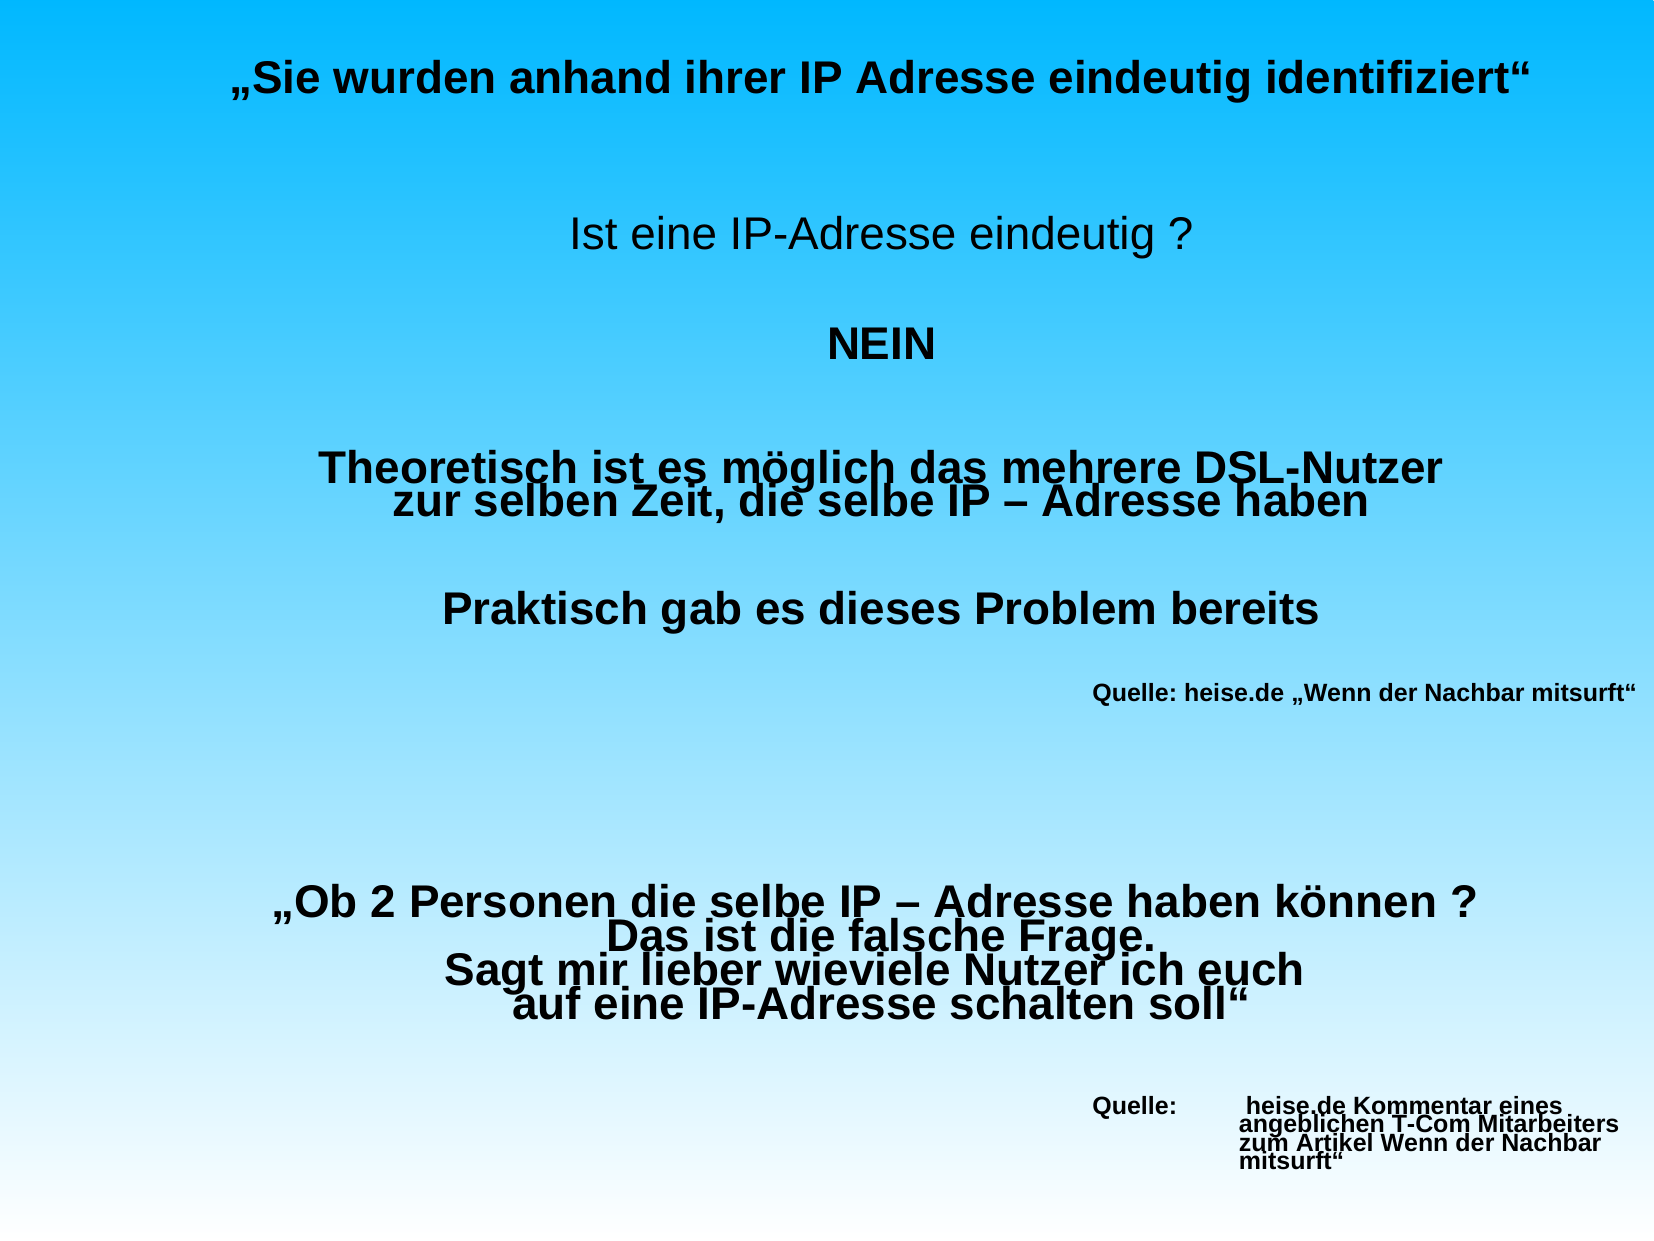

„Sie wurden anhand ihrer IP Adresse eindeutig identifiziert“
Ist eine IP-Adresse eindeutig ?
NEIN
Theoretisch ist es möglich das mehrere DSL-Nutzer
zur selben Zeit, die selbe IP – Adresse haben
Praktisch gab es dieses Problem bereits
Quelle: heise.de „Wenn der Nachbar mitsurft“
„Ob 2 Personen die selbe IP – Adresse haben können ?
Das ist die falsche Frage.
Sagt mir lieber wieviele Nutzer ich euch
auf eine IP-Adresse schalten soll“
Quelle:	 heise.de Kommentar eines 		 	angeblichen T-Com Mitarbeiters 		zum Artikel Wenn der Nachbar 		mitsurft“